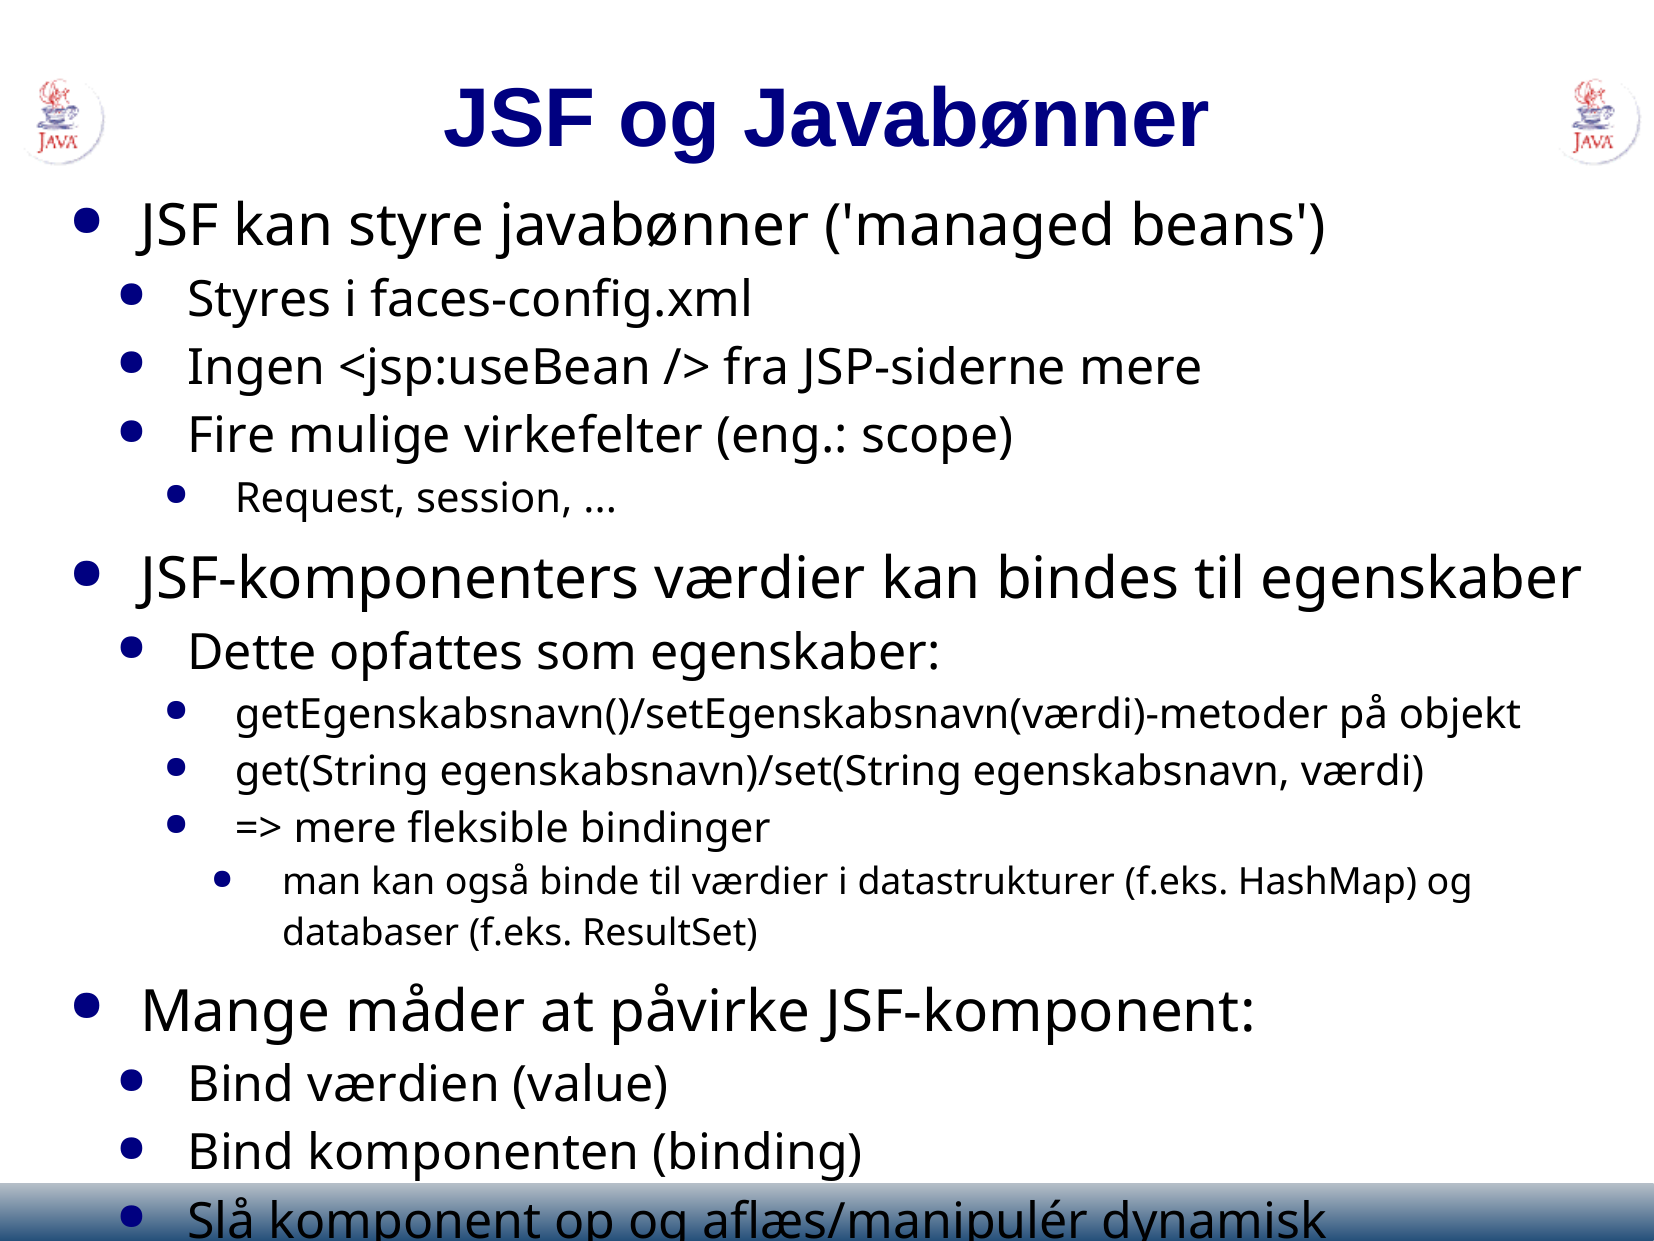

# JSF og Javabønner
JSF kan styre javabønner ('managed beans')
Styres i faces-config.xml
Ingen <jsp:useBean /> fra JSP-siderne mere
Fire mulige virkefelter (eng.: scope)
Request, session, ...
JSF-komponenters værdier kan bindes til egenskaber
Dette opfattes som egenskaber:
getEgenskabsnavn()/setEgenskabsnavn(værdi)-metoder på objekt
get(String egenskabsnavn)/set(String egenskabsnavn, værdi)
=> mere fleksible bindinger
man kan også binde til værdier i datastrukturer (f.eks. HashMap) og databaser (f.eks. ResultSet)
Mange måder at påvirke JSF-komponent:
Bind værdien (value)
Bind komponenten (binding)
Slå komponent op og aflæs/manipulér dynamisk